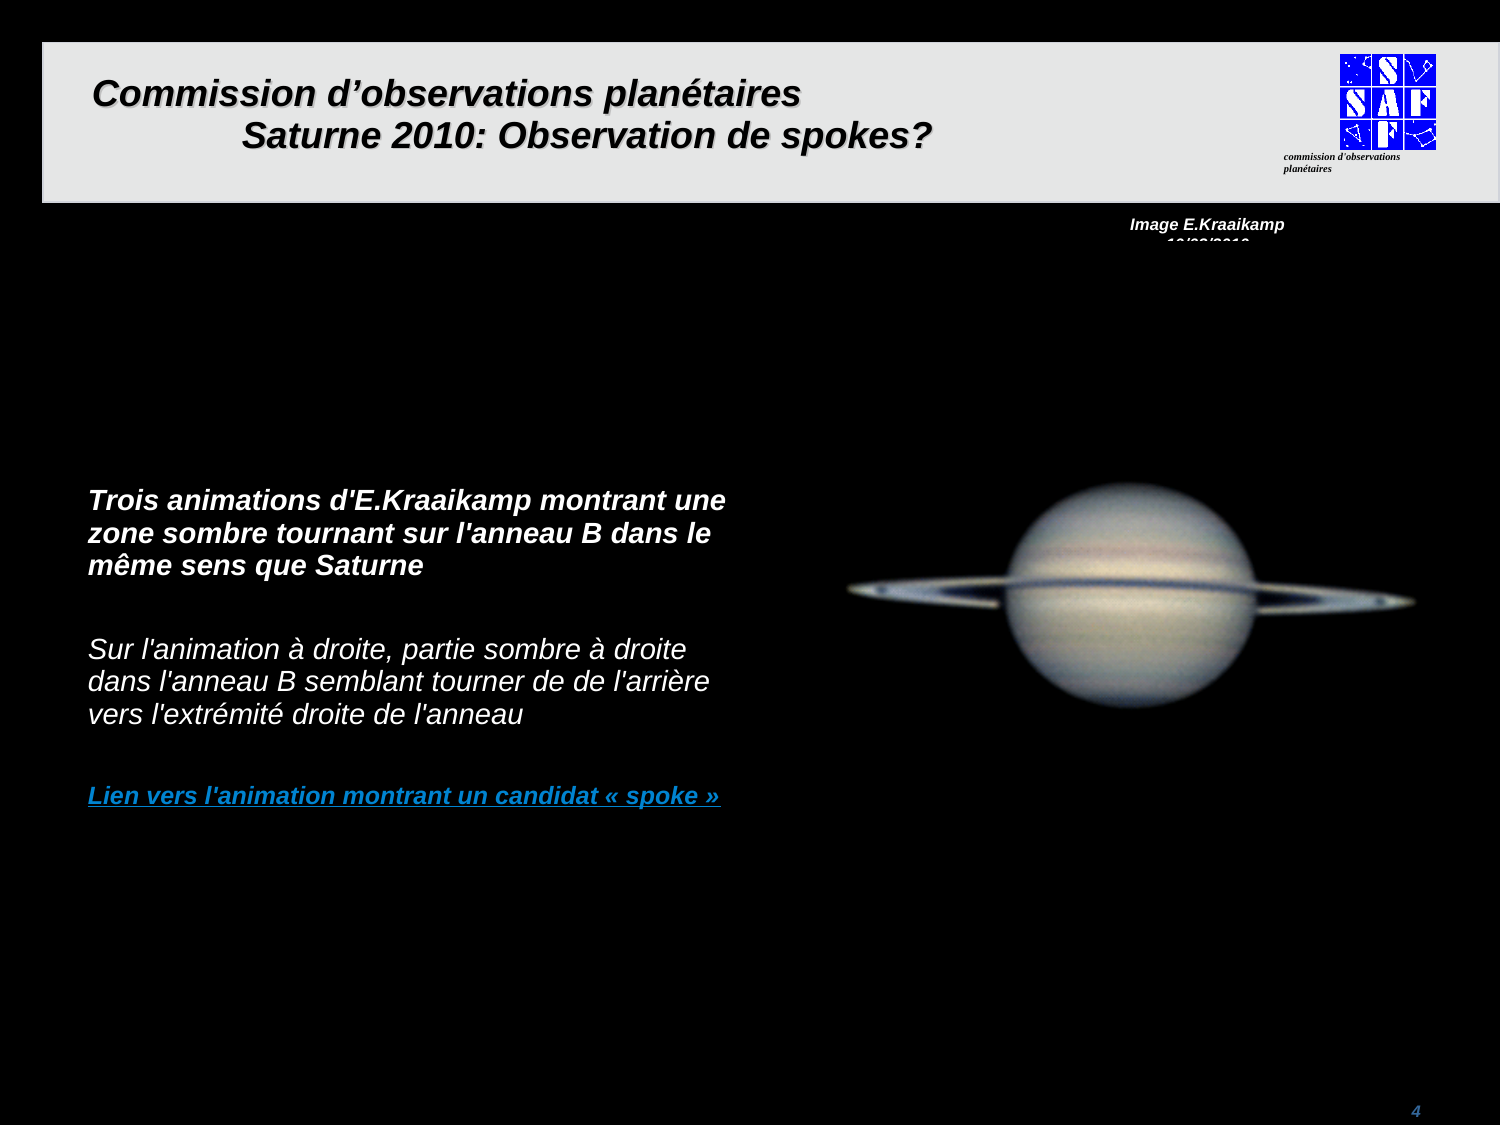

Commission d’observations planétaires
	Saturne 2010: Observation de spokes?
Image E.Kraaikamp 10/03/2010
Trois animations d'E.Kraaikamp montrant une zone sombre tournant sur l'anneau B dans le même sens que Saturne
Sur l'animation à droite, partie sombre à droite dans l'anneau B semblant tourner de de l'arrière vers l'extrémité droite de l'anneau
Lien vers l'animation montrant un candidat « spoke »
4